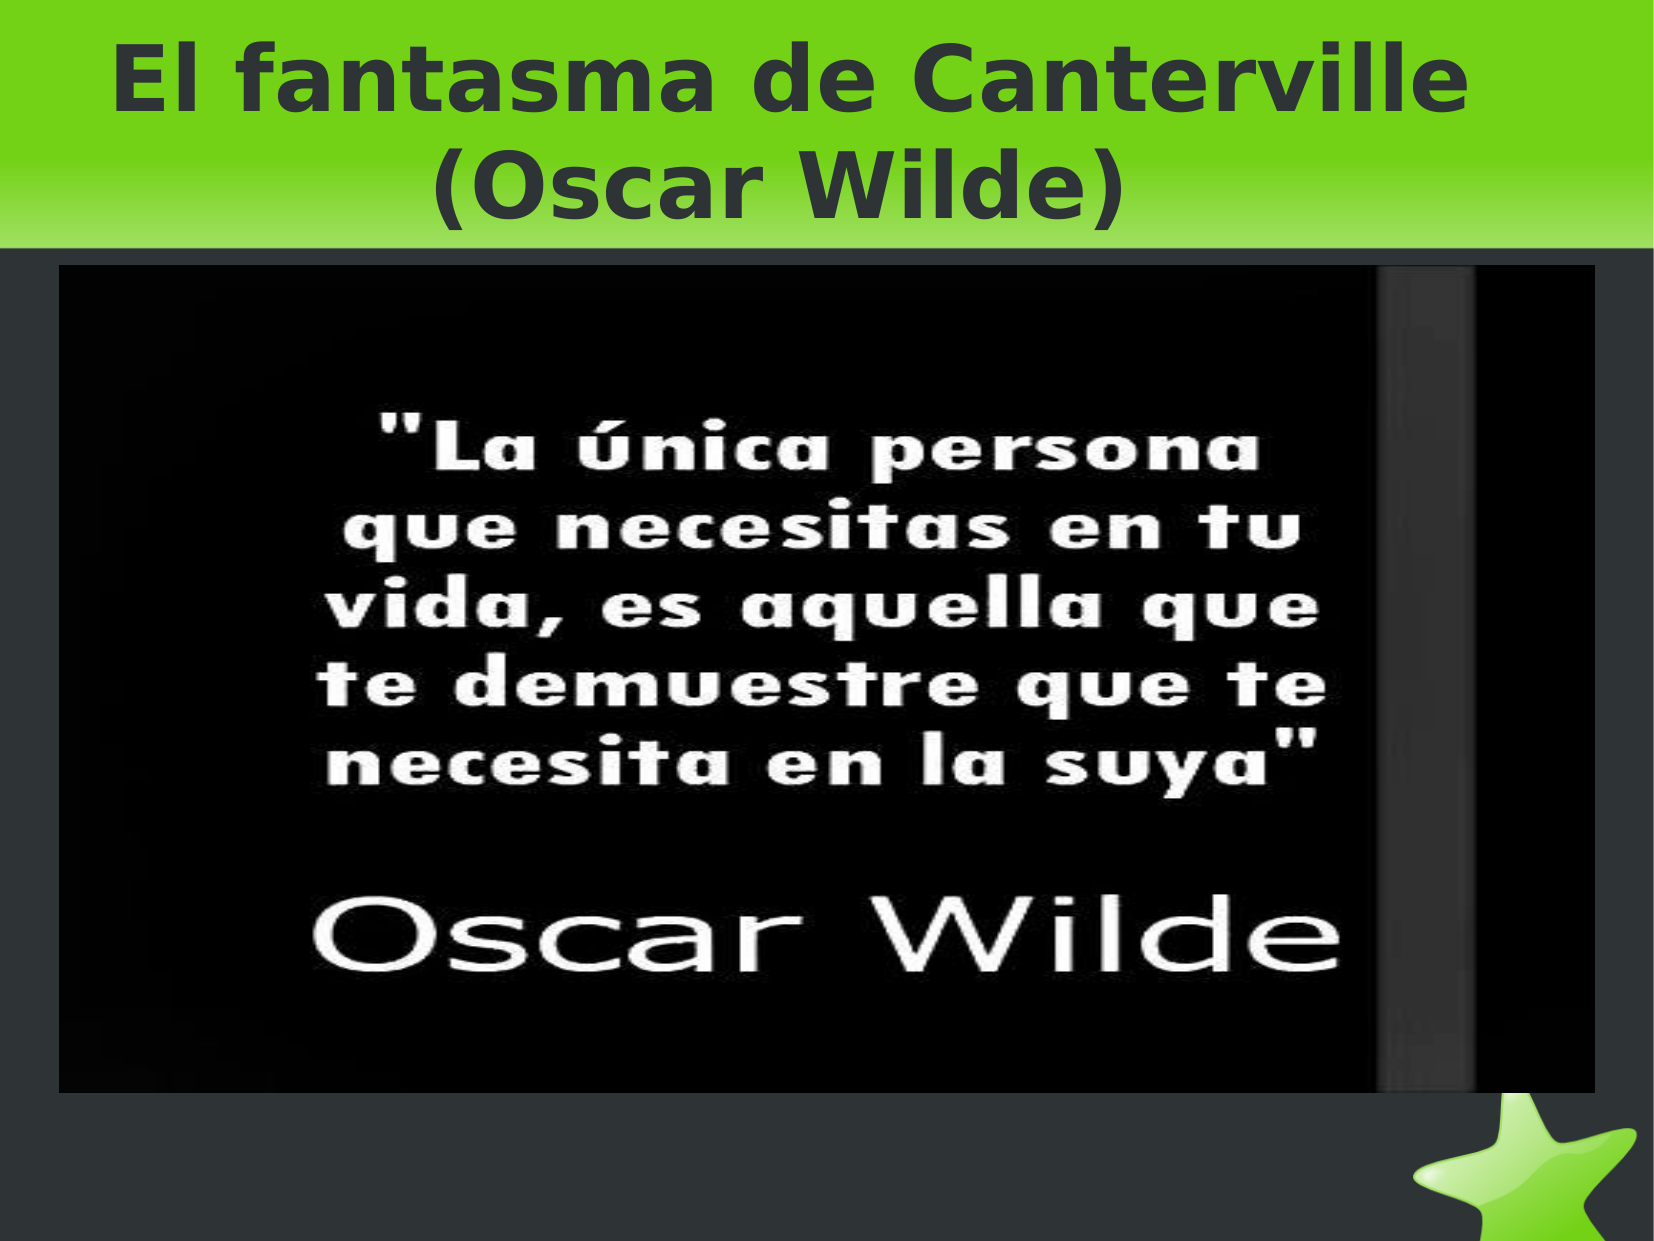

# El fantasma de Canterville (Oscar Wilde)